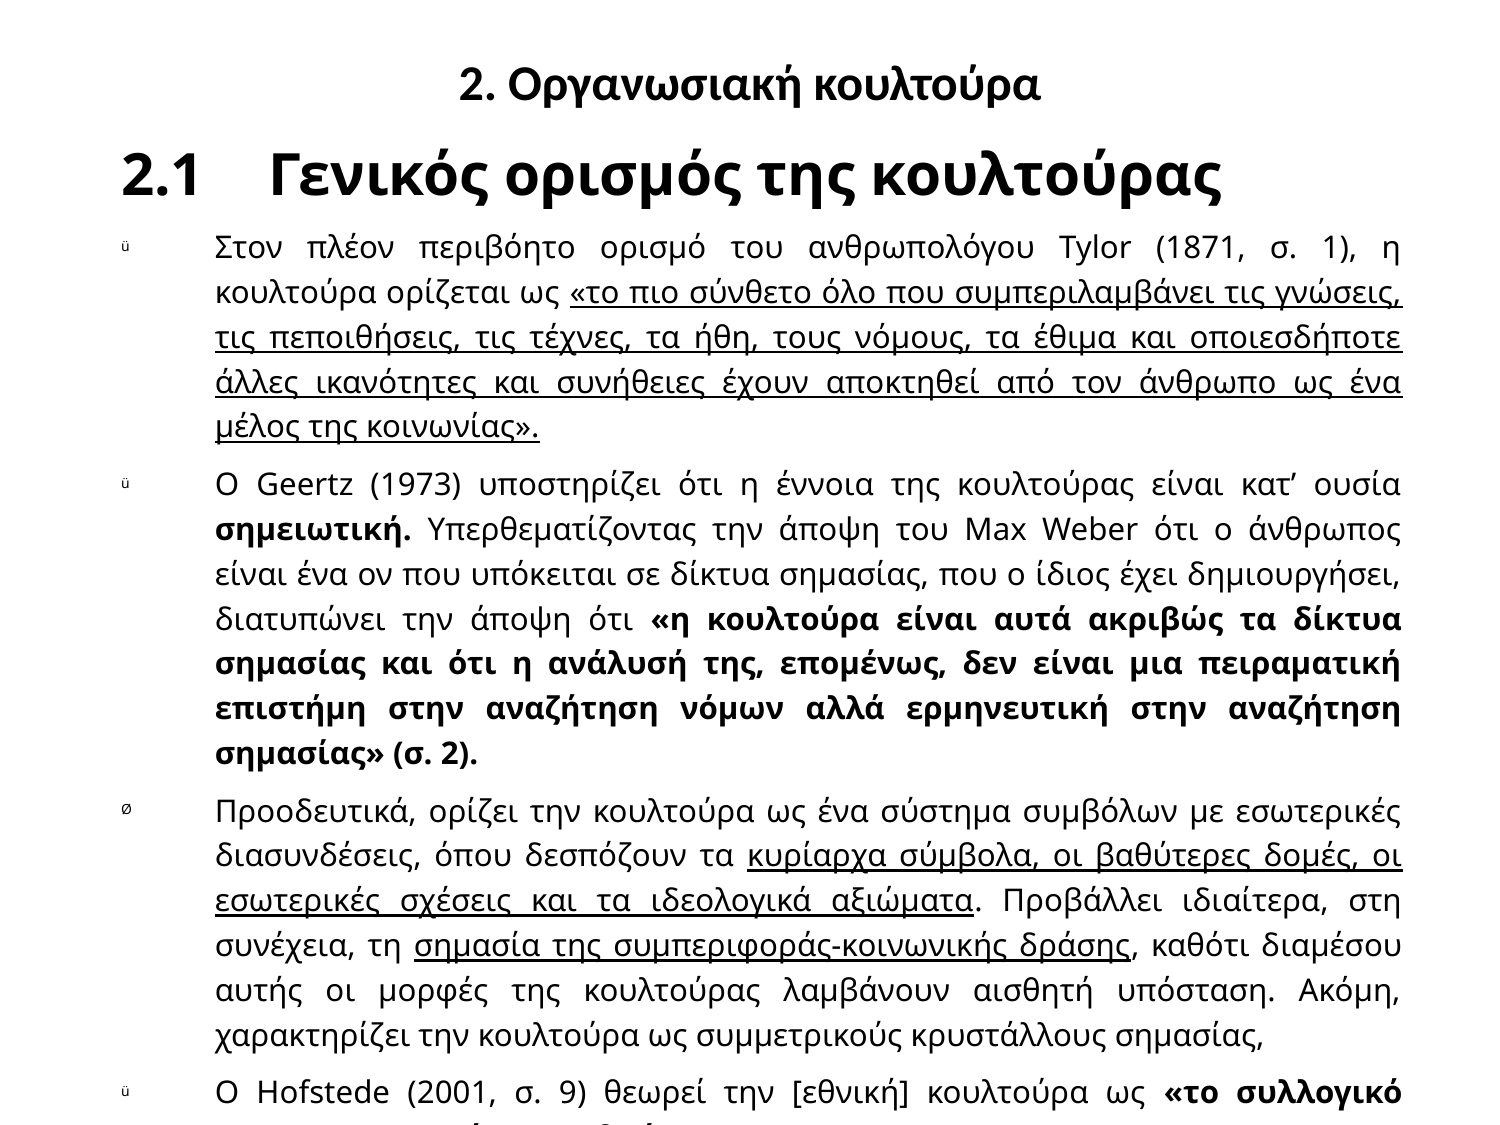

# 2. Οργανωσιακή κουλτούρα
2.1	Γενικός ορισμός της κουλτούρας
Στον πλέον περιβόητο ορισμό του ανθρωπολόγου Tylor (1871, σ. 1), η κουλτούρα ορίζεται ως «το πιο σύνθετο όλο που συμπεριλαμβάνει τις γνώσεις, τις πεποιθήσεις, τις τέχνες, τα ήθη, τους νόμους, τα έθιμα και οποιεσδήποτε άλλες ικανότητες και συνήθειες έχουν αποκτηθεί από τον άνθρωπο ως ένα μέλος της κοινωνίας».
Ο Geertz (1973) υποστηρίζει ότι η έννοια της κουλτούρας είναι κατ’ ουσία σημειωτική. Υπερθεματίζοντας την άποψη του Max Weber ότι ο άνθρωπος είναι ένα ον που υπόκειται σε δίκτυα σημασίας, που ο ίδιος έχει δημιουργήσει, διατυπώνει την άποψη ότι «η κουλτούρα είναι αυτά ακριβώς τα δίκτυα σημασίας και ότι η ανάλυσή της, επομένως, δεν είναι μια πειραματική επιστήμη στην αναζήτηση νόμων αλλά ερμηνευτική στην αναζήτηση σημασίας» (σ. 2).
Προοδευτικά, ορίζει την κουλτούρα ως ένα σύστημα συμβόλων με εσωτερικές διασυνδέσεις, όπου δεσπόζουν τα κυρίαρχα σύμβολα, οι βαθύτερες δομές, οι εσωτερικές σχέσεις και τα ιδεολογικά αξιώματα. Προβάλλει ιδιαίτερα, στη συνέχεια, τη σημασία της συμπεριφοράς-κοινωνικής δράσης, καθότι διαμέσου αυτής οι μορφές της κουλτούρας λαμβάνουν αισθητή υπόσταση. Ακόμη, χαρακτηρίζει την κουλτούρα ως συμμετρικούς κρυστάλλους σημασίας,
O Hofstede (2001, σ. 9) θεωρεί την [εθνική] κουλτούρα ως «το συλλογικό προγραμματισμό του ανθρώπινου νου».